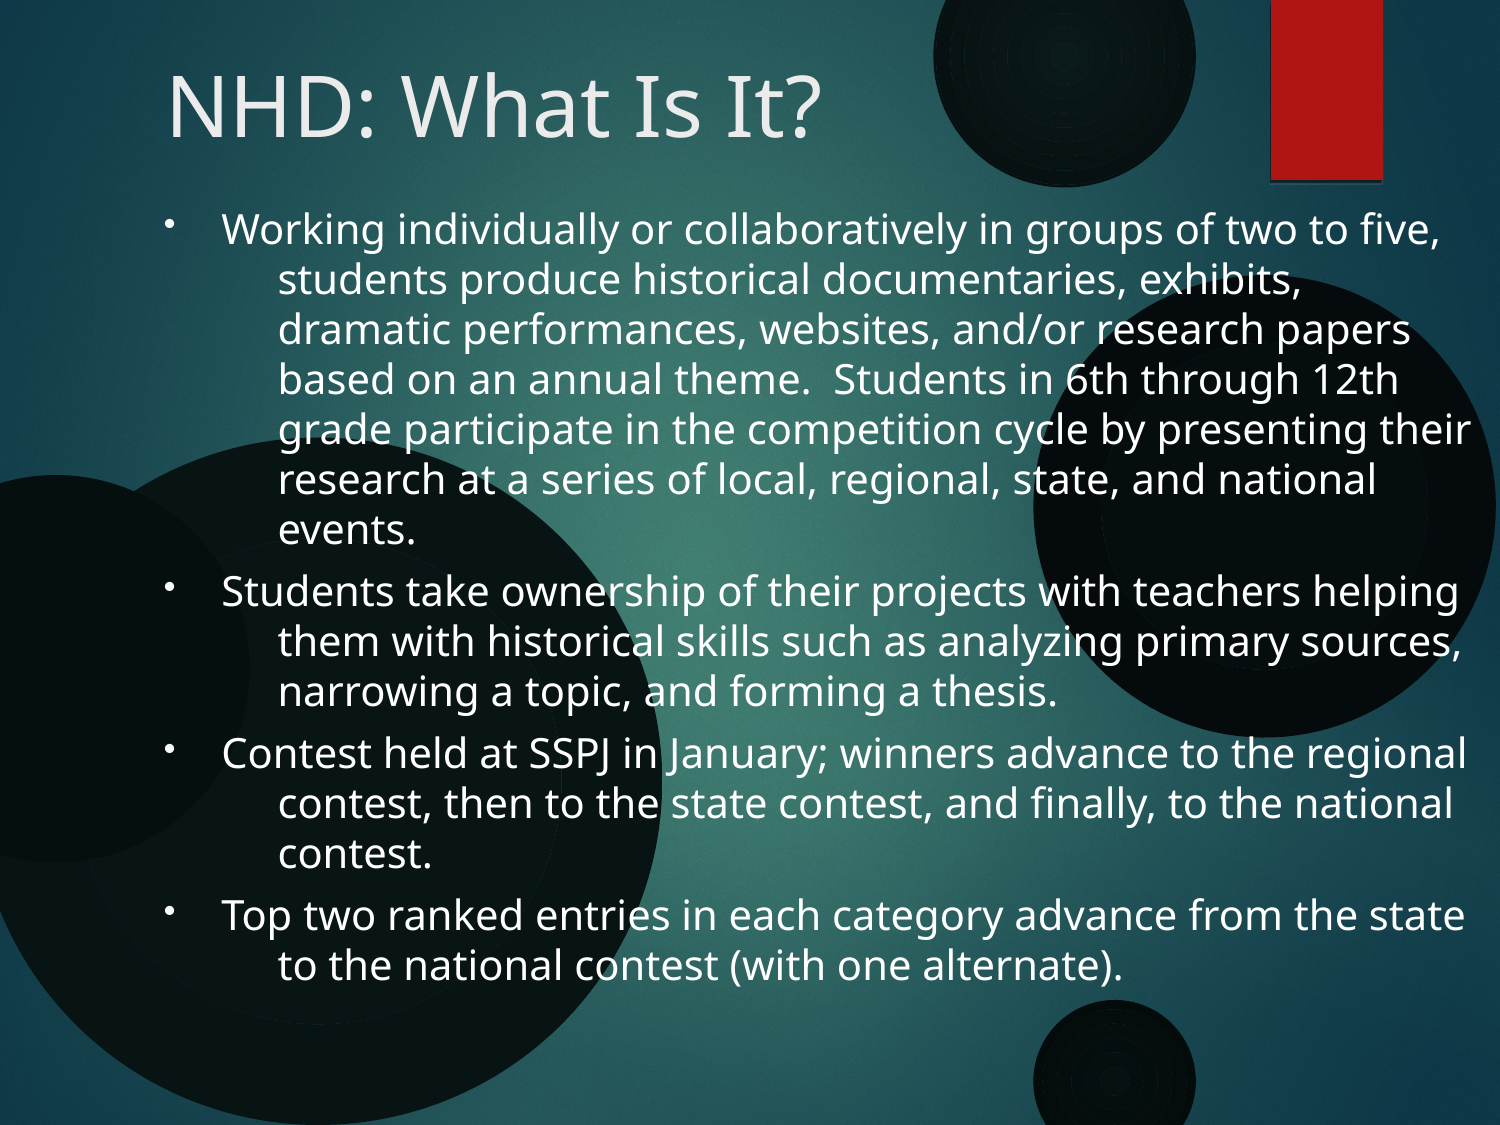

# NHD: What Is It?
Working individually or collaboratively in groups of two to five, students produce historical documentaries, exhibits, dramatic performances, websites, and/or research papers based on an annual theme. Students in 6th through 12th grade participate in the competition cycle by presenting their research at a series of local, regional, state, and national events.
Students take ownership of their projects with teachers helping them with historical skills such as analyzing primary sources, narrowing a topic, and forming a thesis.
Contest held at SSPJ in January; winners advance to the regional contest, then to the state contest, and finally, to the national contest.
Top two ranked entries in each category advance from the state to the national contest (with one alternate).